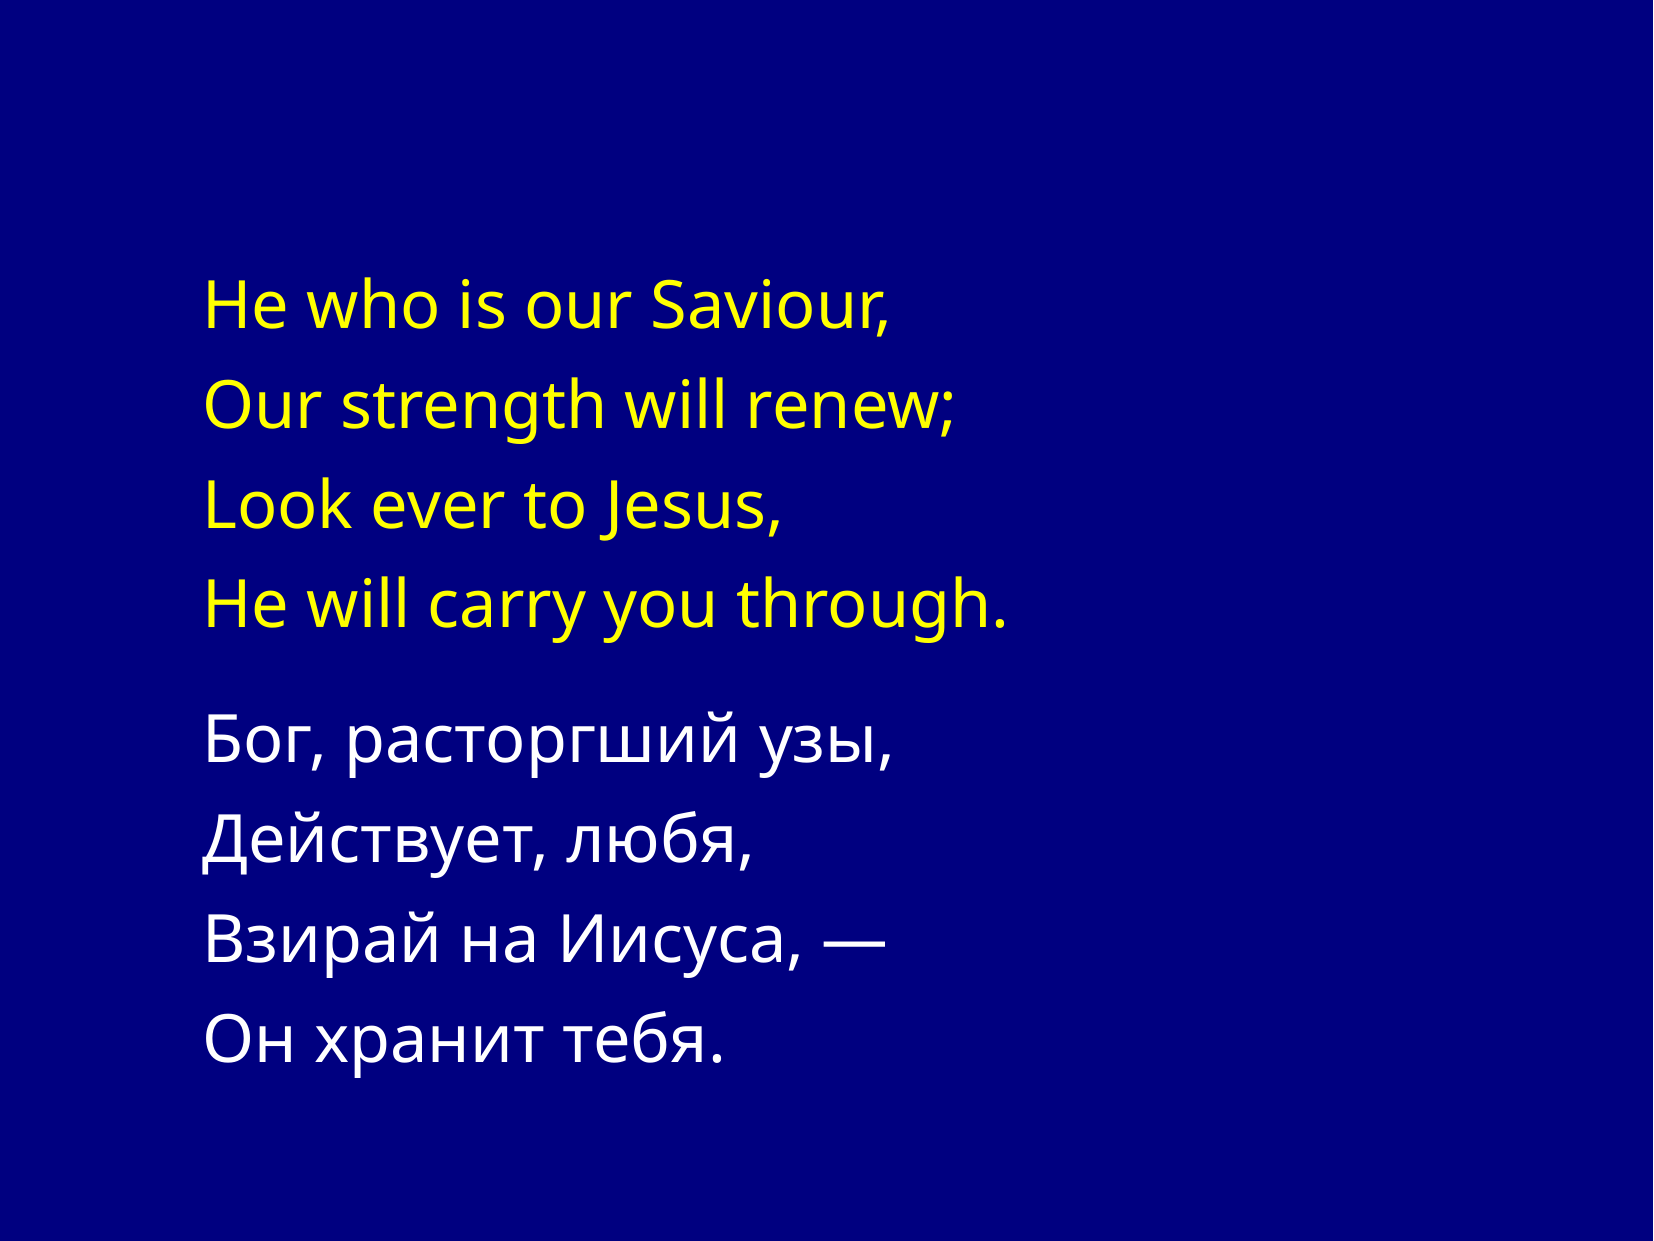

He who is our Saviour,
	Our strength will renew;
	Look ever to Jesus,
	He will carry you through.
	Бог, расторгший узы,
	Действует, любя,
	Взирай на Иисуса, —
	Он хранит тебя.